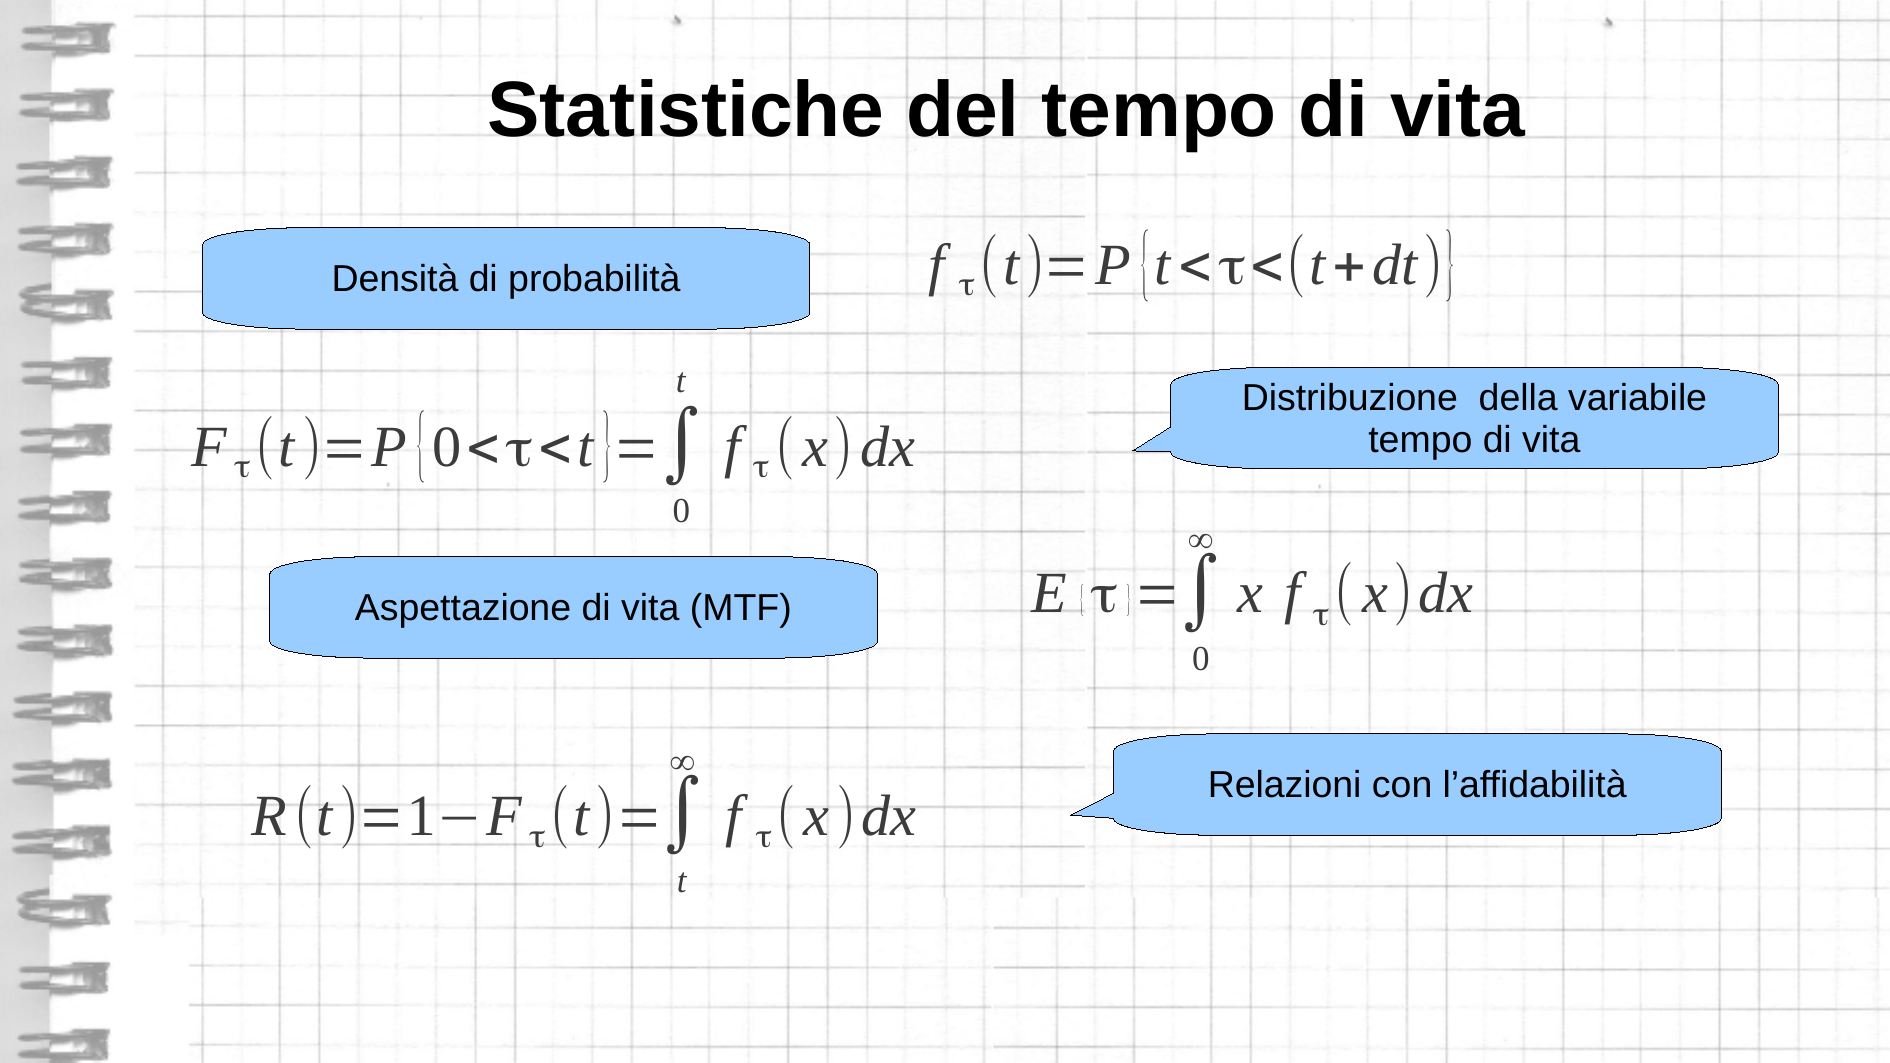

# Statistiche del tempo di vita
Densità di probabilità
Distribuzione della variabile tempo di vita
Aspettazione di vita (MTF)
Relazioni con l’affidabilità